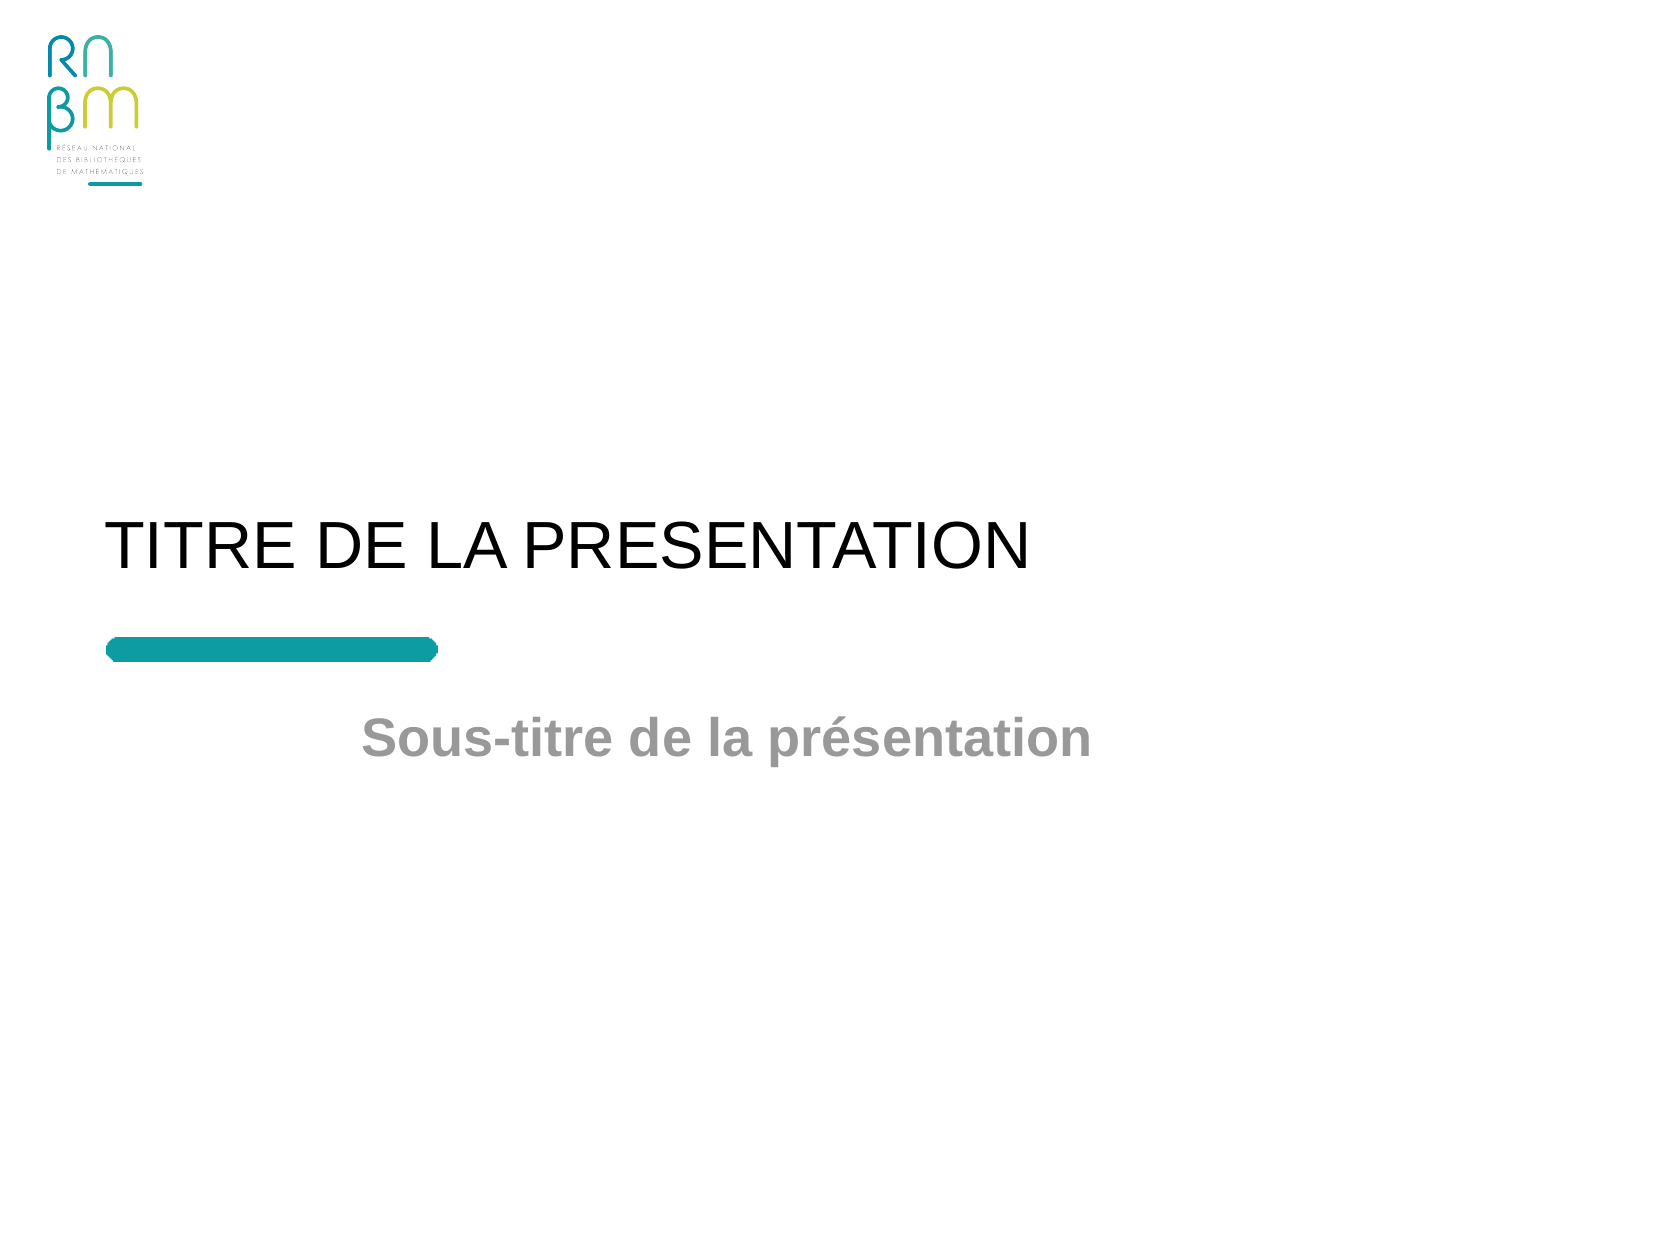

TITRE DE LA PRESENTATION
Sous-titre de la présentation